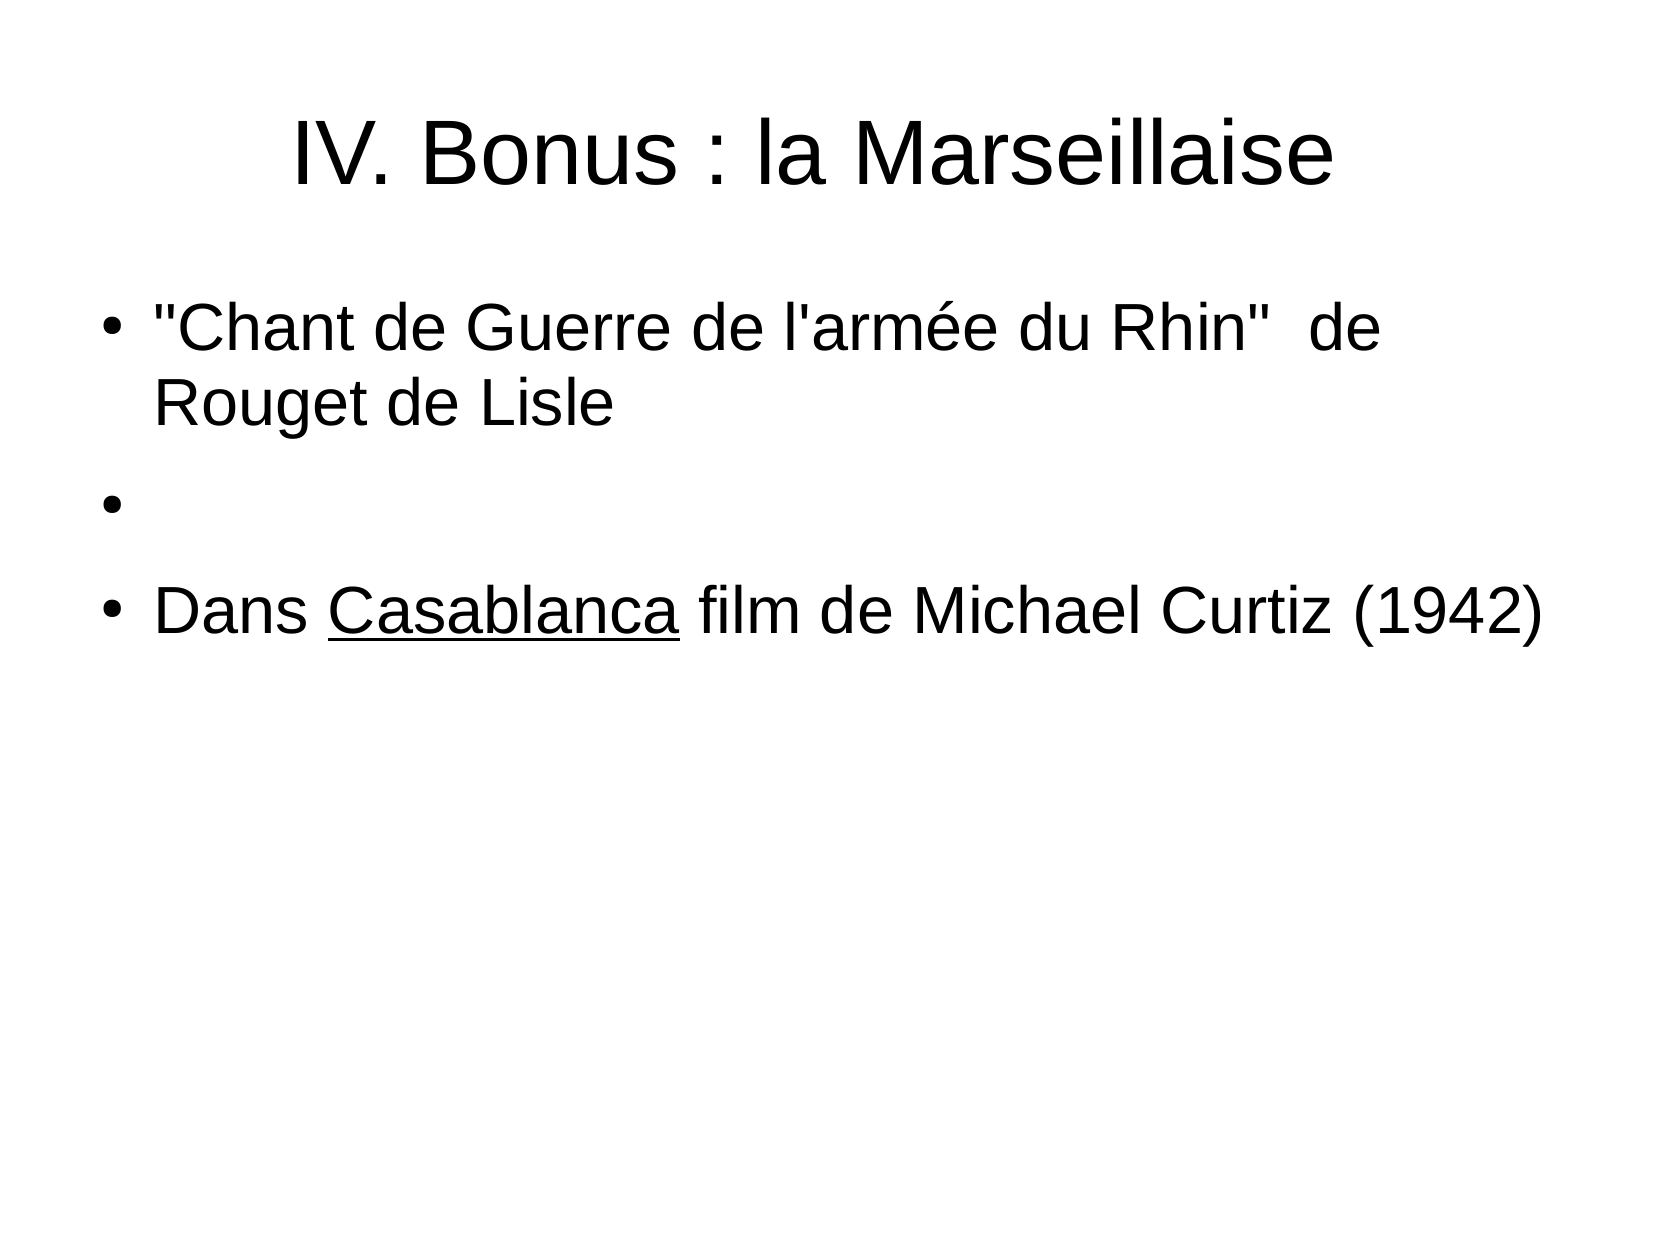

# IV. Bonus : la Marseillaise
"Chant de Guerre de l'armée du Rhin" de Rouget de Lisle
Dans Casablanca film de Michael Curtiz (1942)